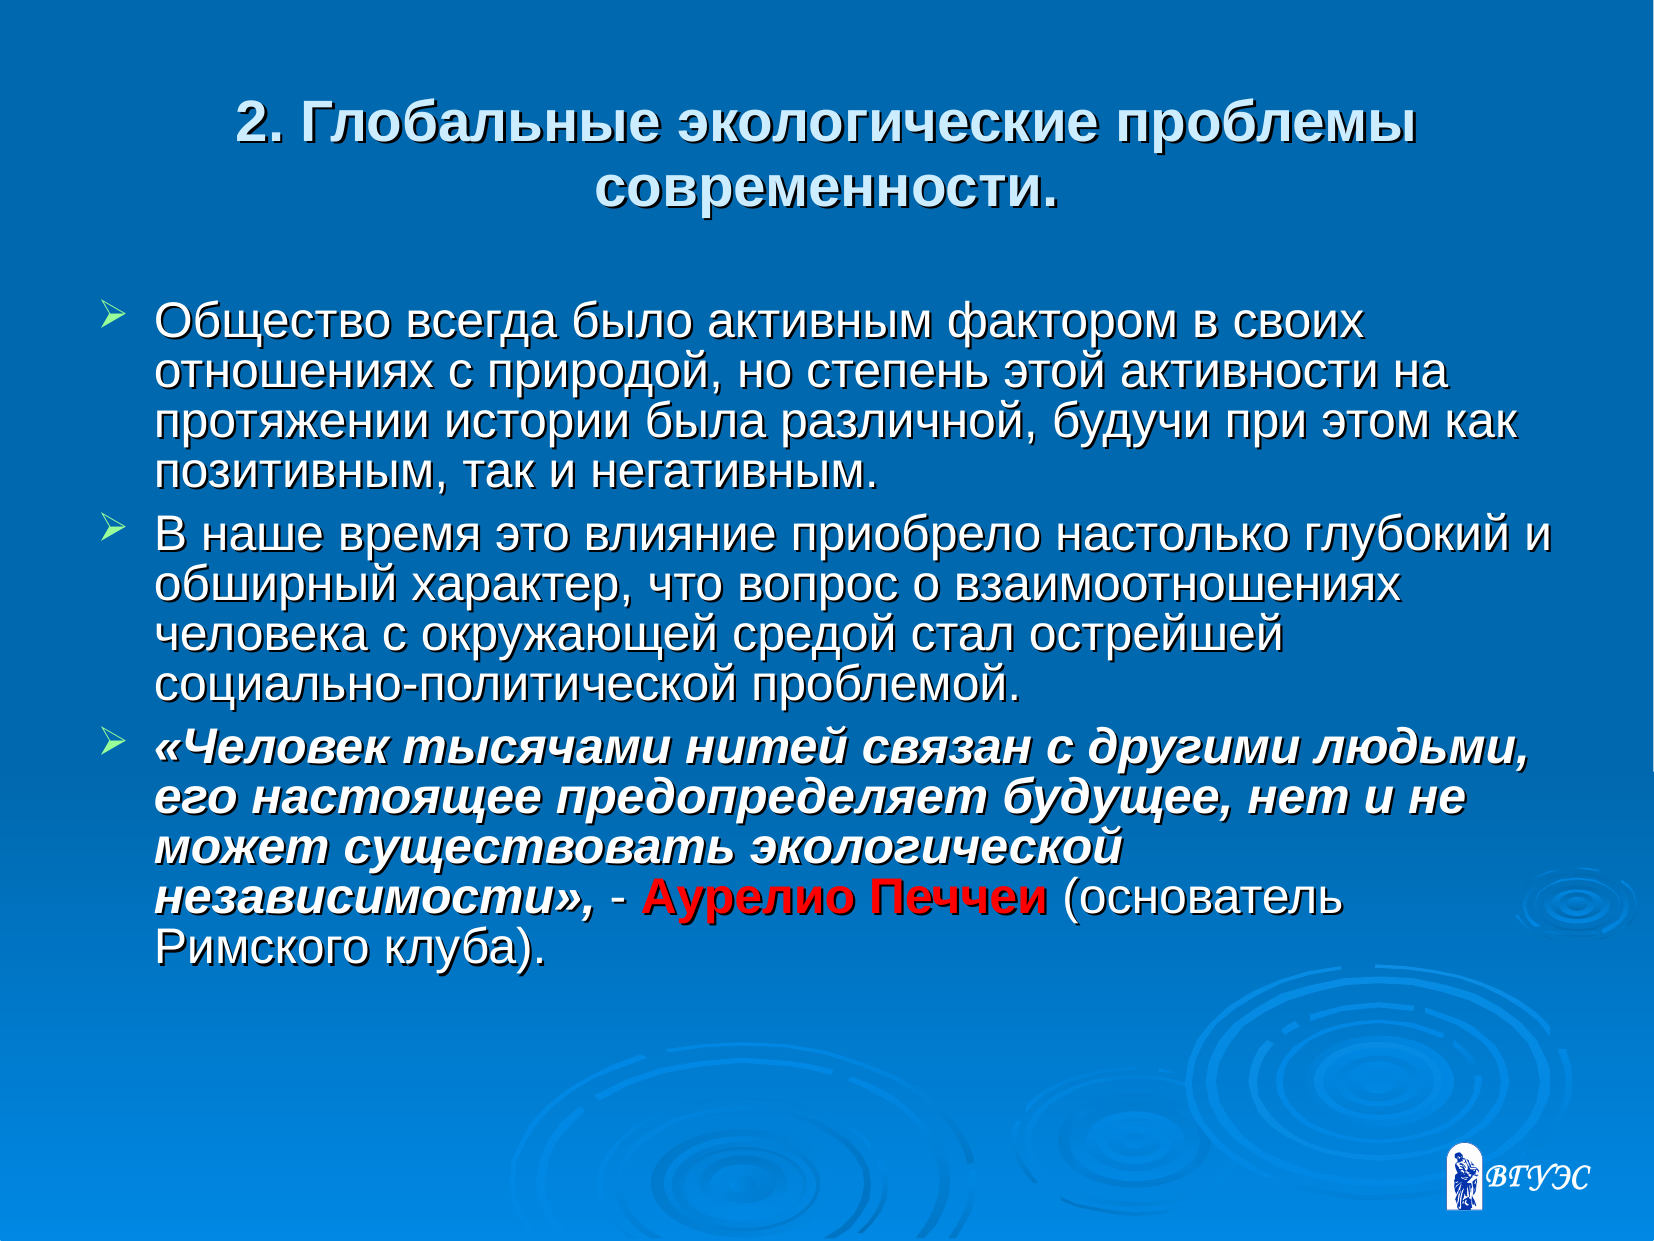

# 2. Глобальные экологические проблемы современности.
Общество всегда было активным фактором в своих отношениях с природой, но степень этой активности на протяжении истории была различной, будучи при этом как позитивным, так и негативным.
В наше время это влияние приобрело настолько глубокий и обширный характер, что вопрос о взаимоотношениях человека с окружающей средой стал острейшей социально-политической проблемой.
«Человек тысячами нитей связан с другими людьми, его настоящее предопределяет будущее, нет и не может существовать экологической независимости», - Аурелио Печчеи (основатель Римского клуба).